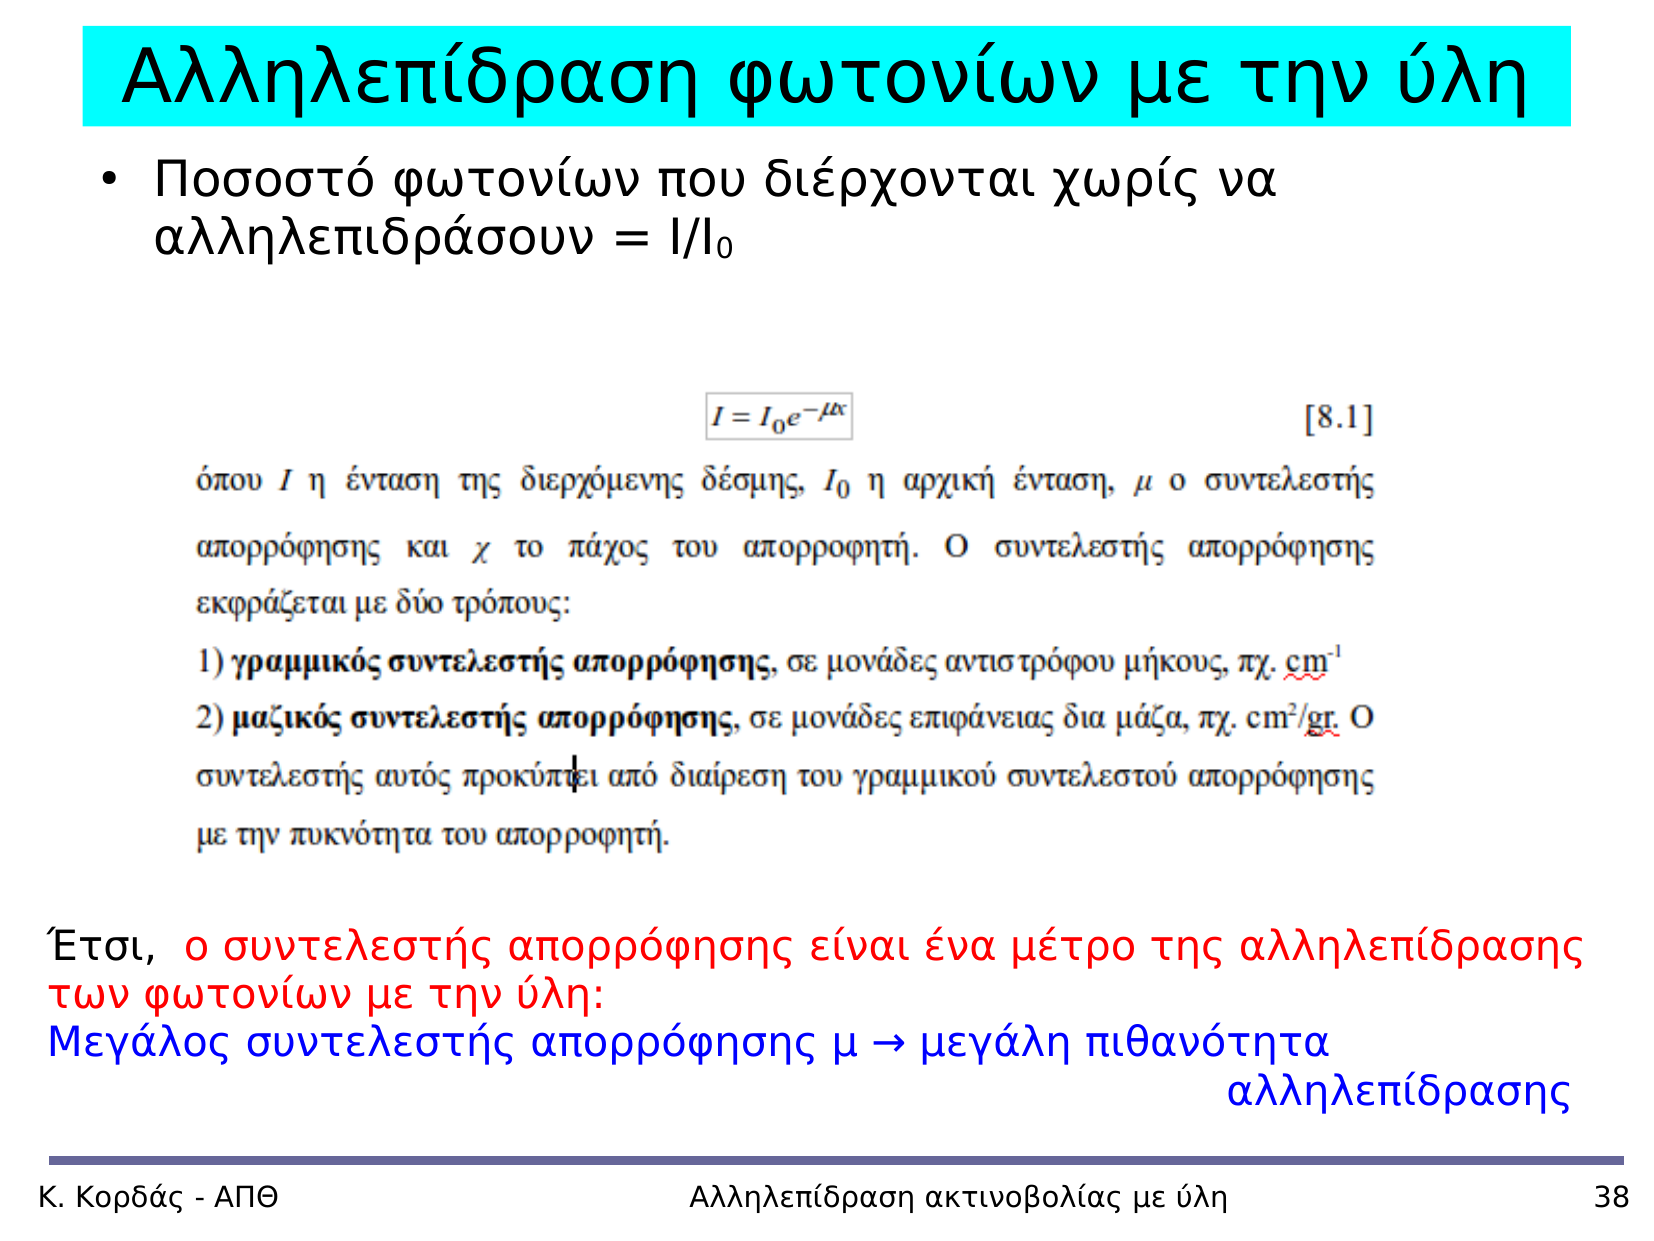

# Αλληλεπίδραση φωτονίων με την ύλη
Ποσοστό φωτονίων που διέρχονται χωρίς να αλληλεπιδράσουν = Ι/Ι0
Έτσι, ο συντελεστής απορρόφησης είναι ένα μέτρο της αλληλεπίδρασης
των φωτονίων με την ύλη:
Μεγάλος συντελεστής απορρόφησης μ → μεγάλη πιθανότητα
 αλληλεπίδρασης
Κ. Κορδάς - ΑΠΘ
Αλληλεπίδραση ακτινοβολίας με ύλη
38